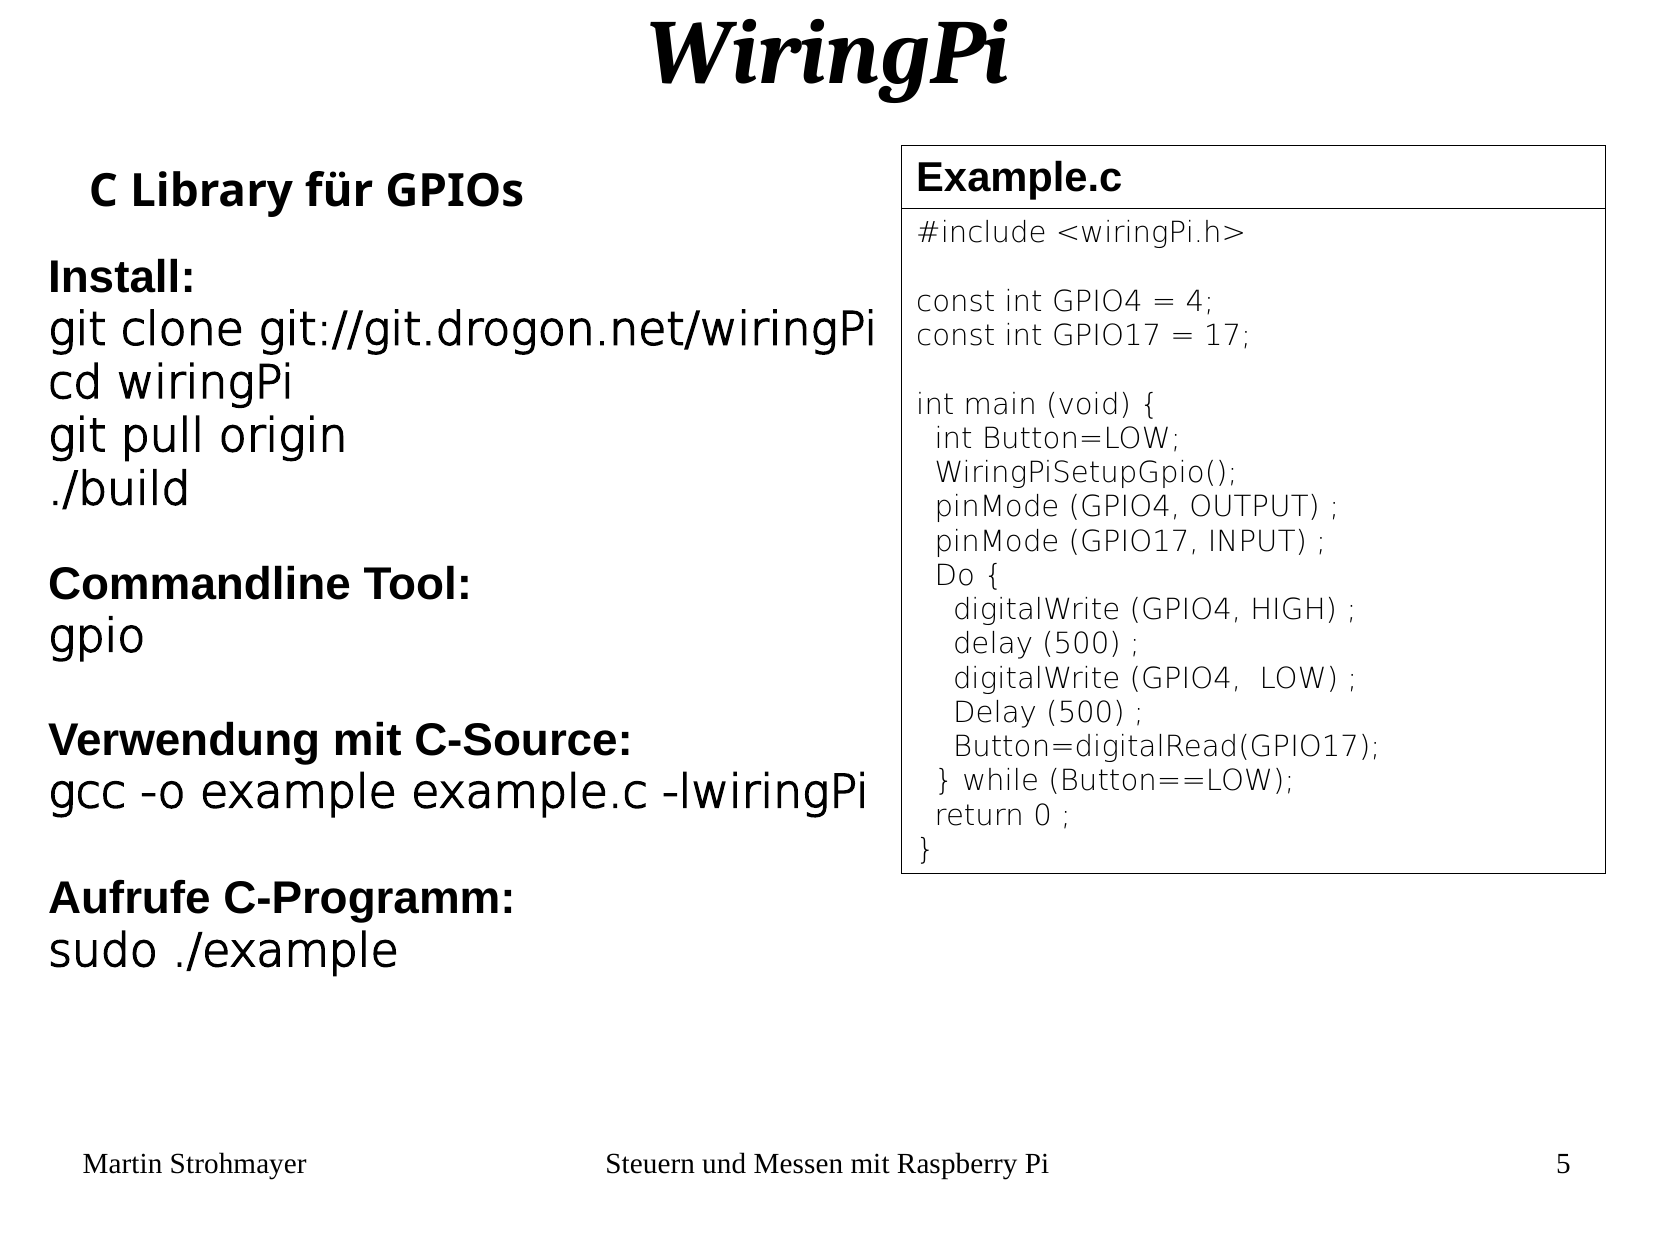

# WiringPi
C Library für GPIOs
Example.c
#include <wiringPi.h>
const int GPIO4 = 4;
const int GPIO17 = 17;
int main (void) {
 int Button=LOW;
 WiringPiSetupGpio();
 pinMode (GPIO4, OUTPUT) ;
 pinMode (GPIO17, INPUT) ;
 Do {
 digitalWrite (GPIO4, HIGH) ;
 delay (500) ;
 digitalWrite (GPIO4, LOW) ;
 Delay (500) ;
 Button=digitalRead(GPIO17);
 } while (Button==LOW);
 return 0 ;
}
Install:
git clone git://git.drogon.net/wiringPi
cd wiringPi
git pull origin
./build
Commandline Tool:
gpio
Verwendung mit C-Source:
gcc -o example example.c -lwiringPi
Aufrufe C-Programm:
sudo ./example
Martin Strohmayer
Steuern und Messen mit Raspberry Pi
5